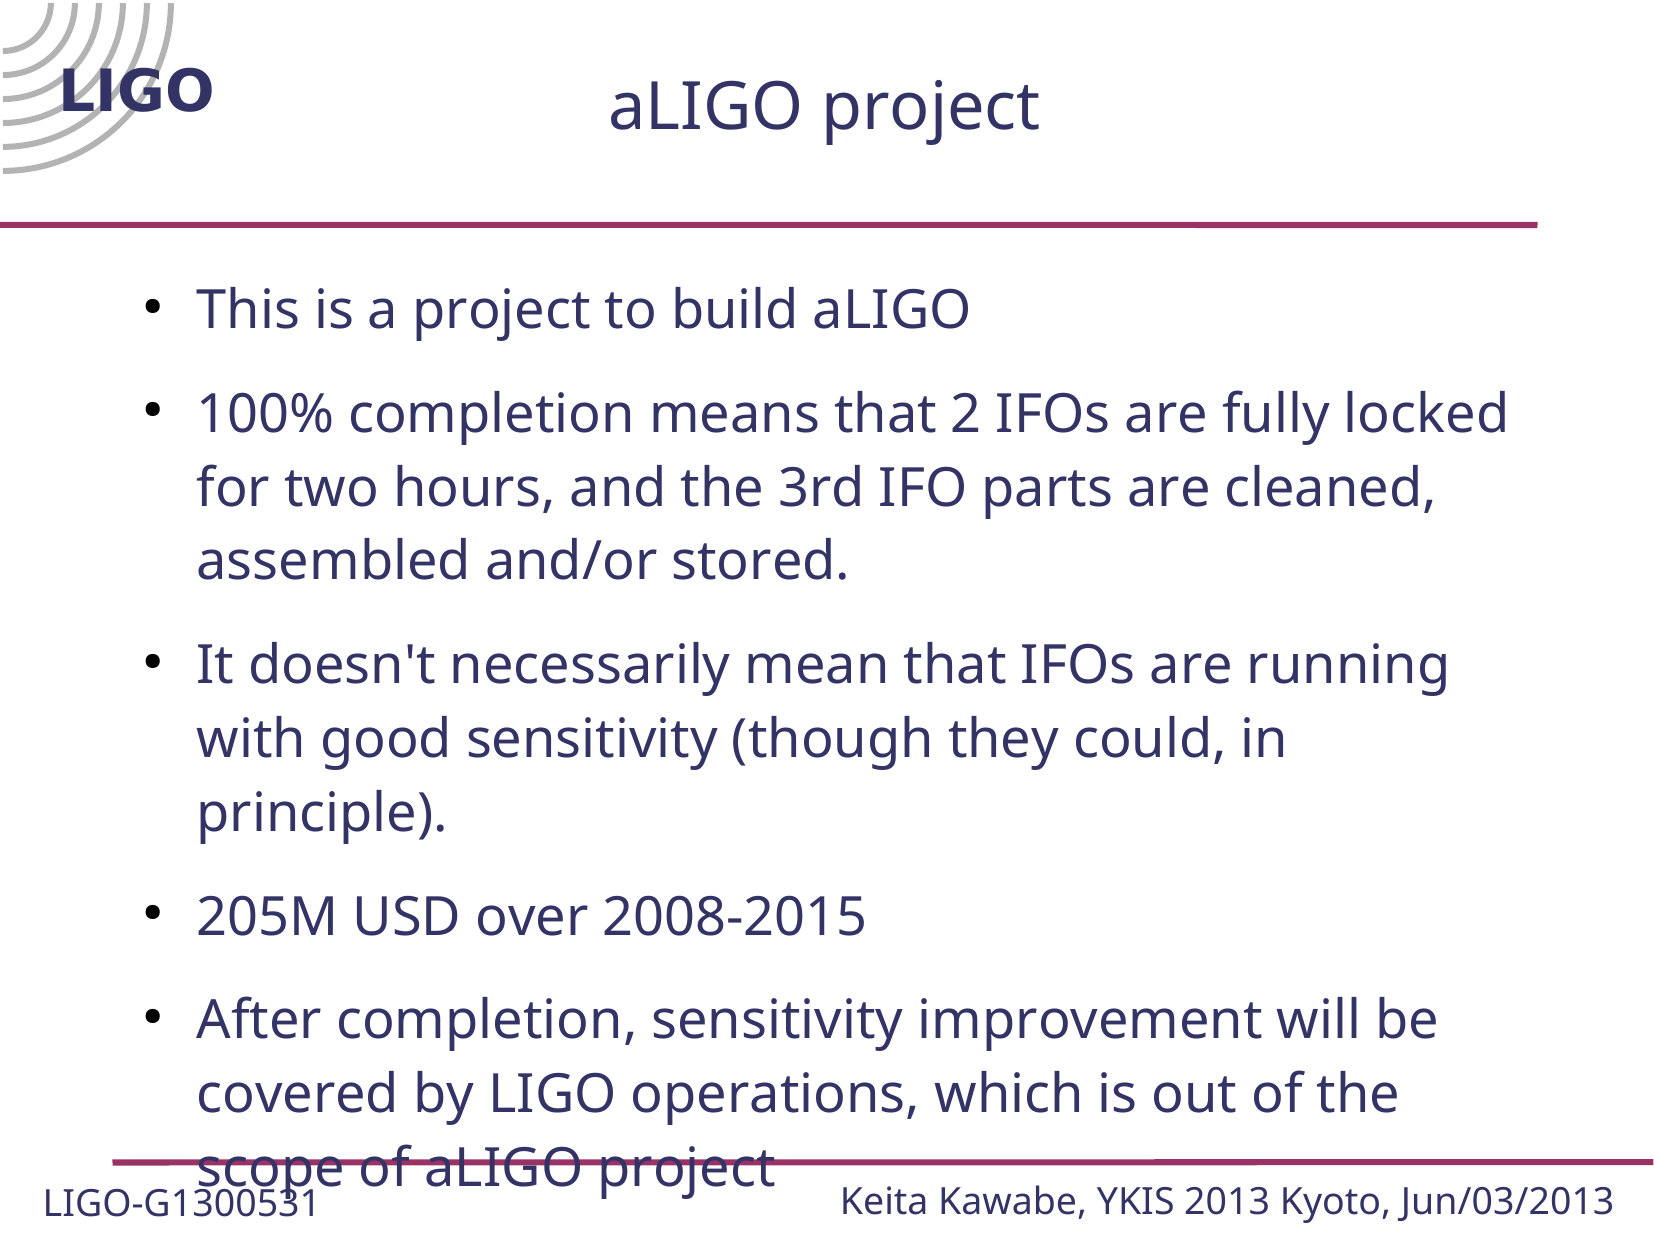

# aLIGO project
This is a project to build aLIGO
100% completion means that 2 IFOs are fully locked for two hours, and the 3rd IFO parts are cleaned, assembled and/or stored.
It doesn't necessarily mean that IFOs are running with good sensitivity (though they could, in principle).
205M USD over 2008-2015
After completion, sensitivity improvement will be covered by LIGO operations, which is out of the scope of aLIGO project